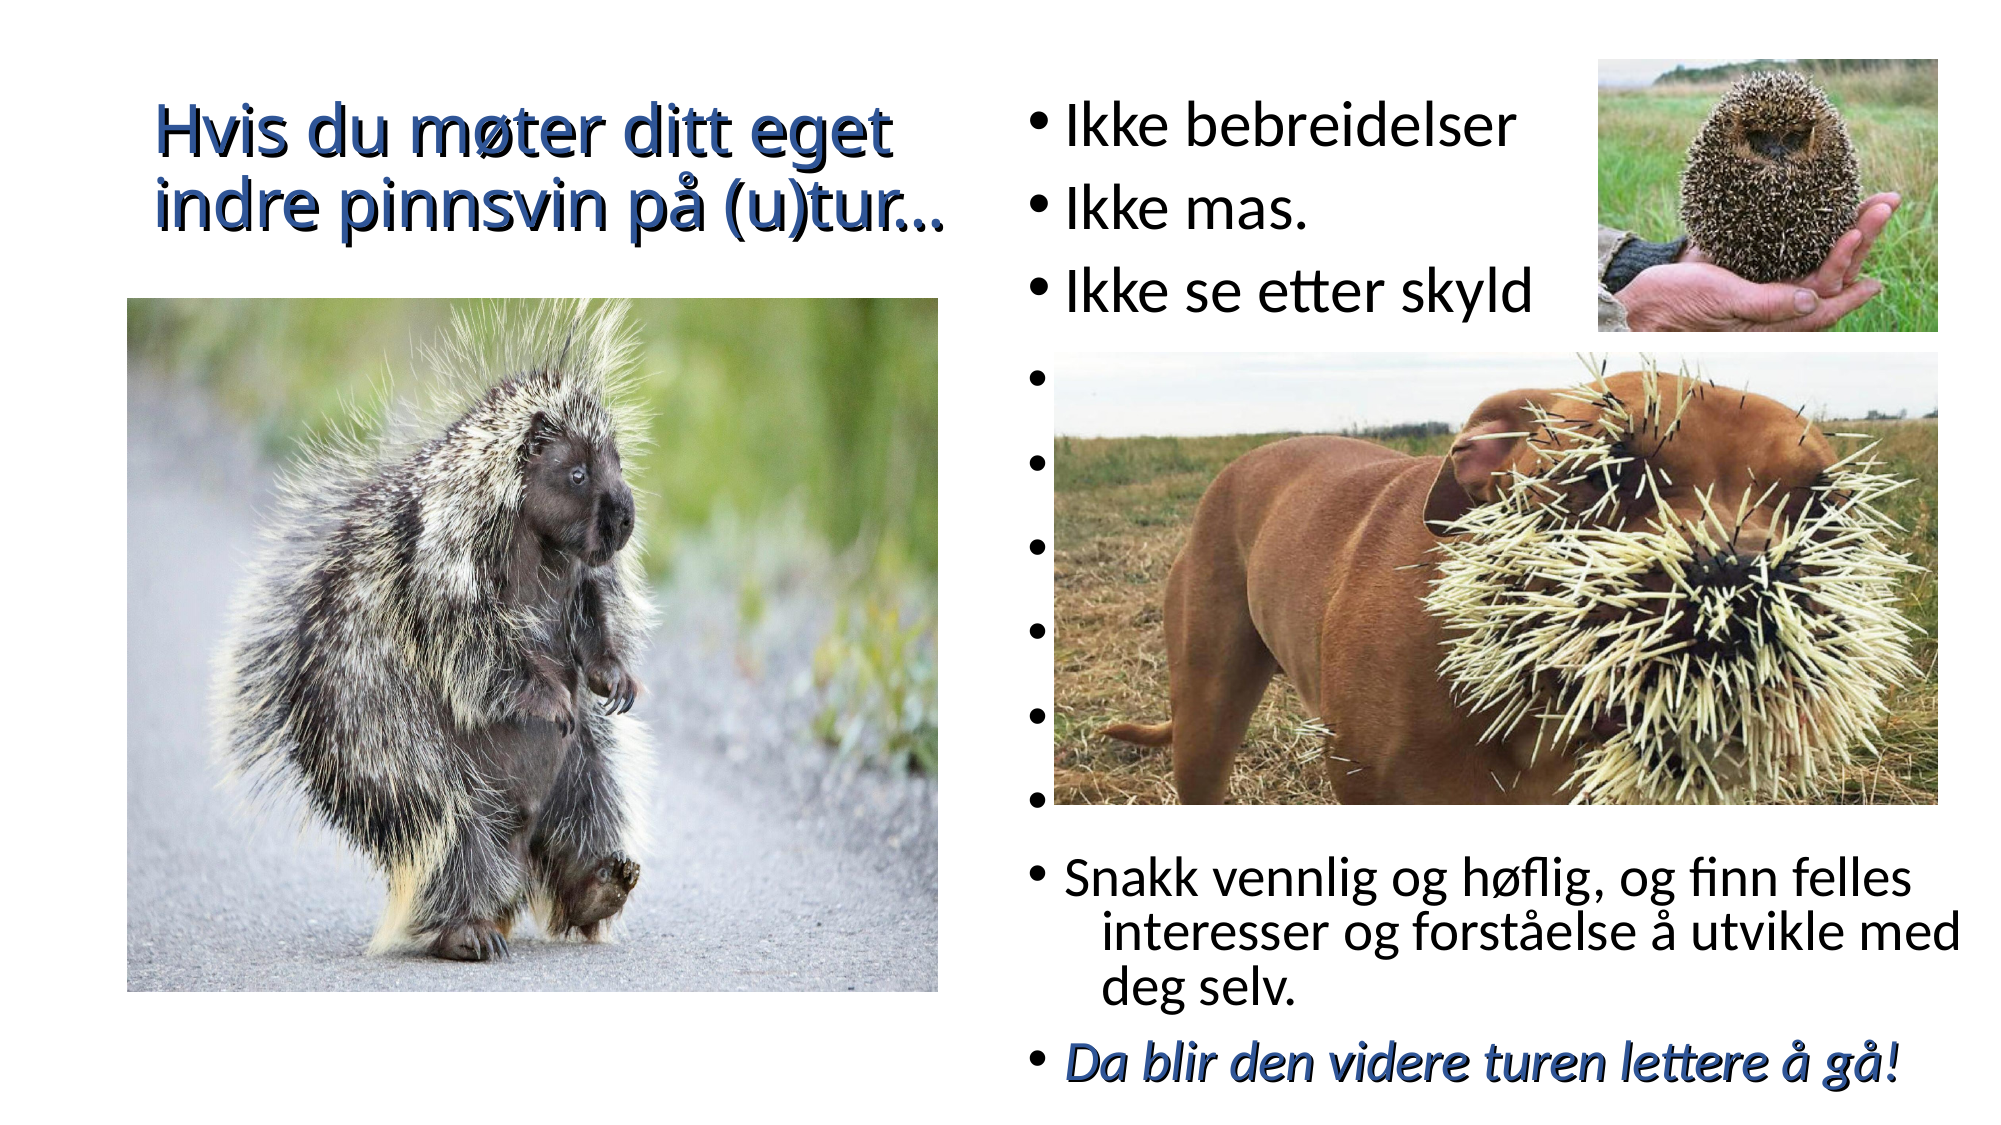

# Hvis du møter ditt eget indre pinnsvin på (u)tur…
Ikke bebreidelser
Ikke mas.
Ikke se etter skyld
Snakk vennlig og høflig, og finn felles interesser og forståelse å utvikle med deg selv.
Da blir den videre turen lettere å gå!